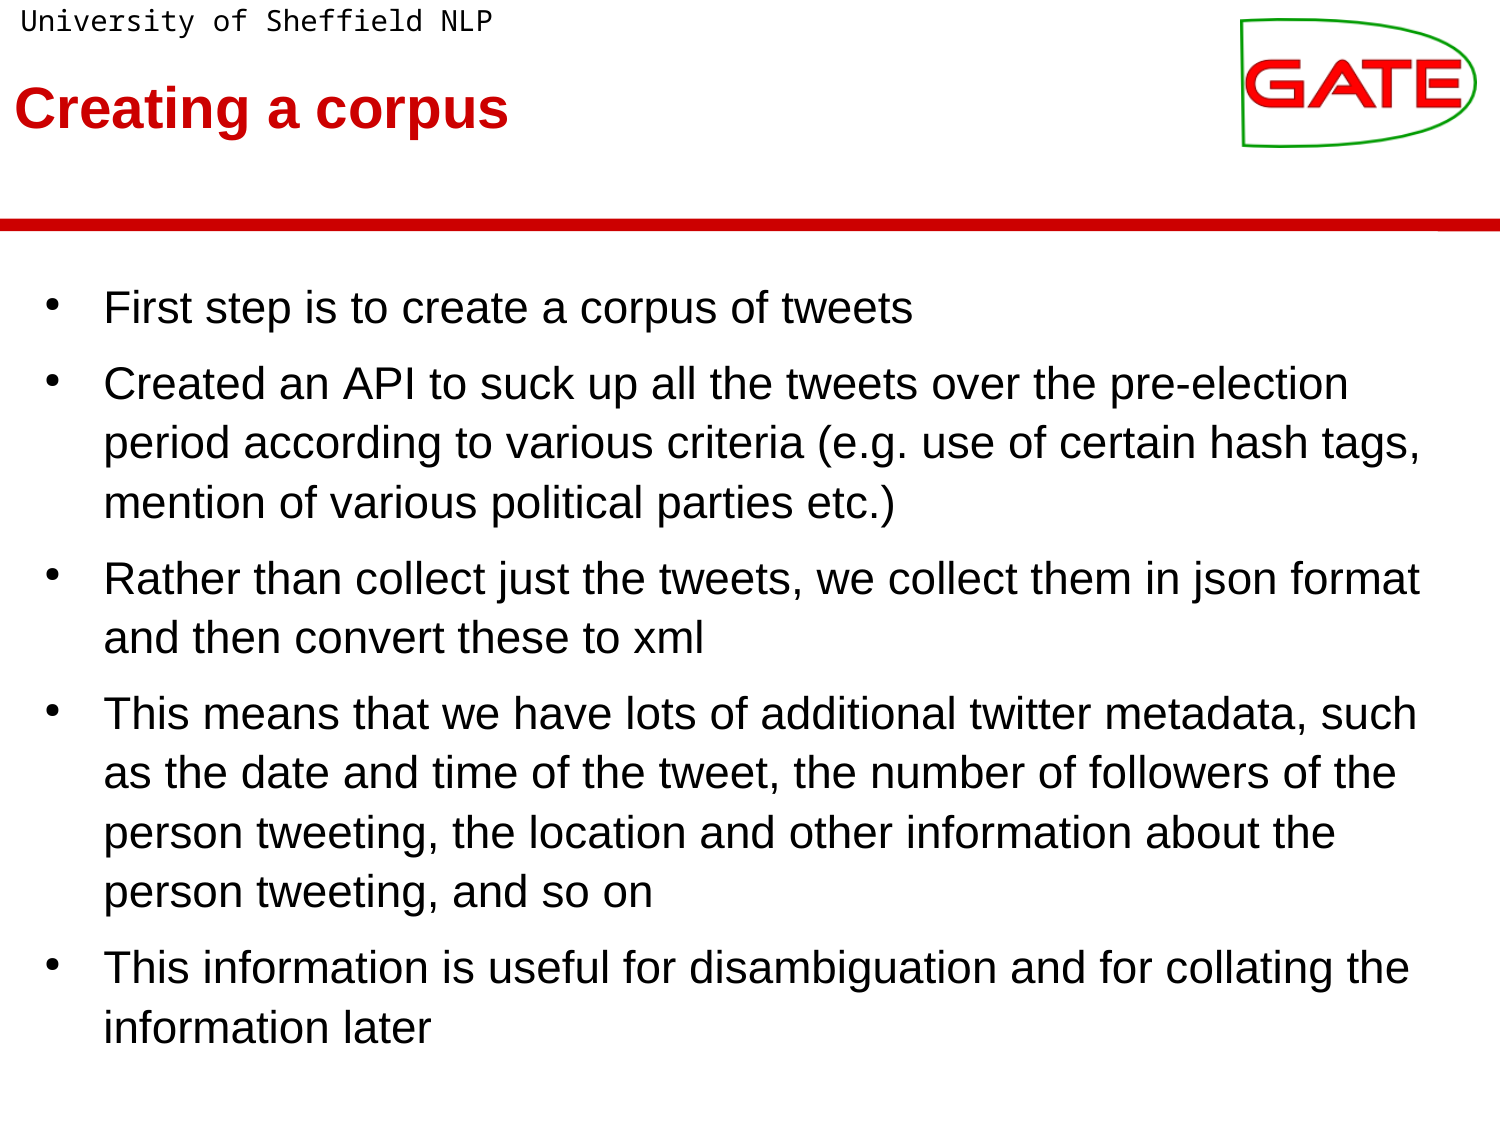

# Creating a corpus
First step is to create a corpus of tweets
Created an API to suck up all the tweets over the pre-election period according to various criteria (e.g. use of certain hash tags, mention of various political parties etc.)
Rather than collect just the tweets, we collect them in json format and then convert these to xml
This means that we have lots of additional twitter metadata, such as the date and time of the tweet, the number of followers of the person tweeting, the location and other information about the person tweeting, and so on
This information is useful for disambiguation and for collating the information later